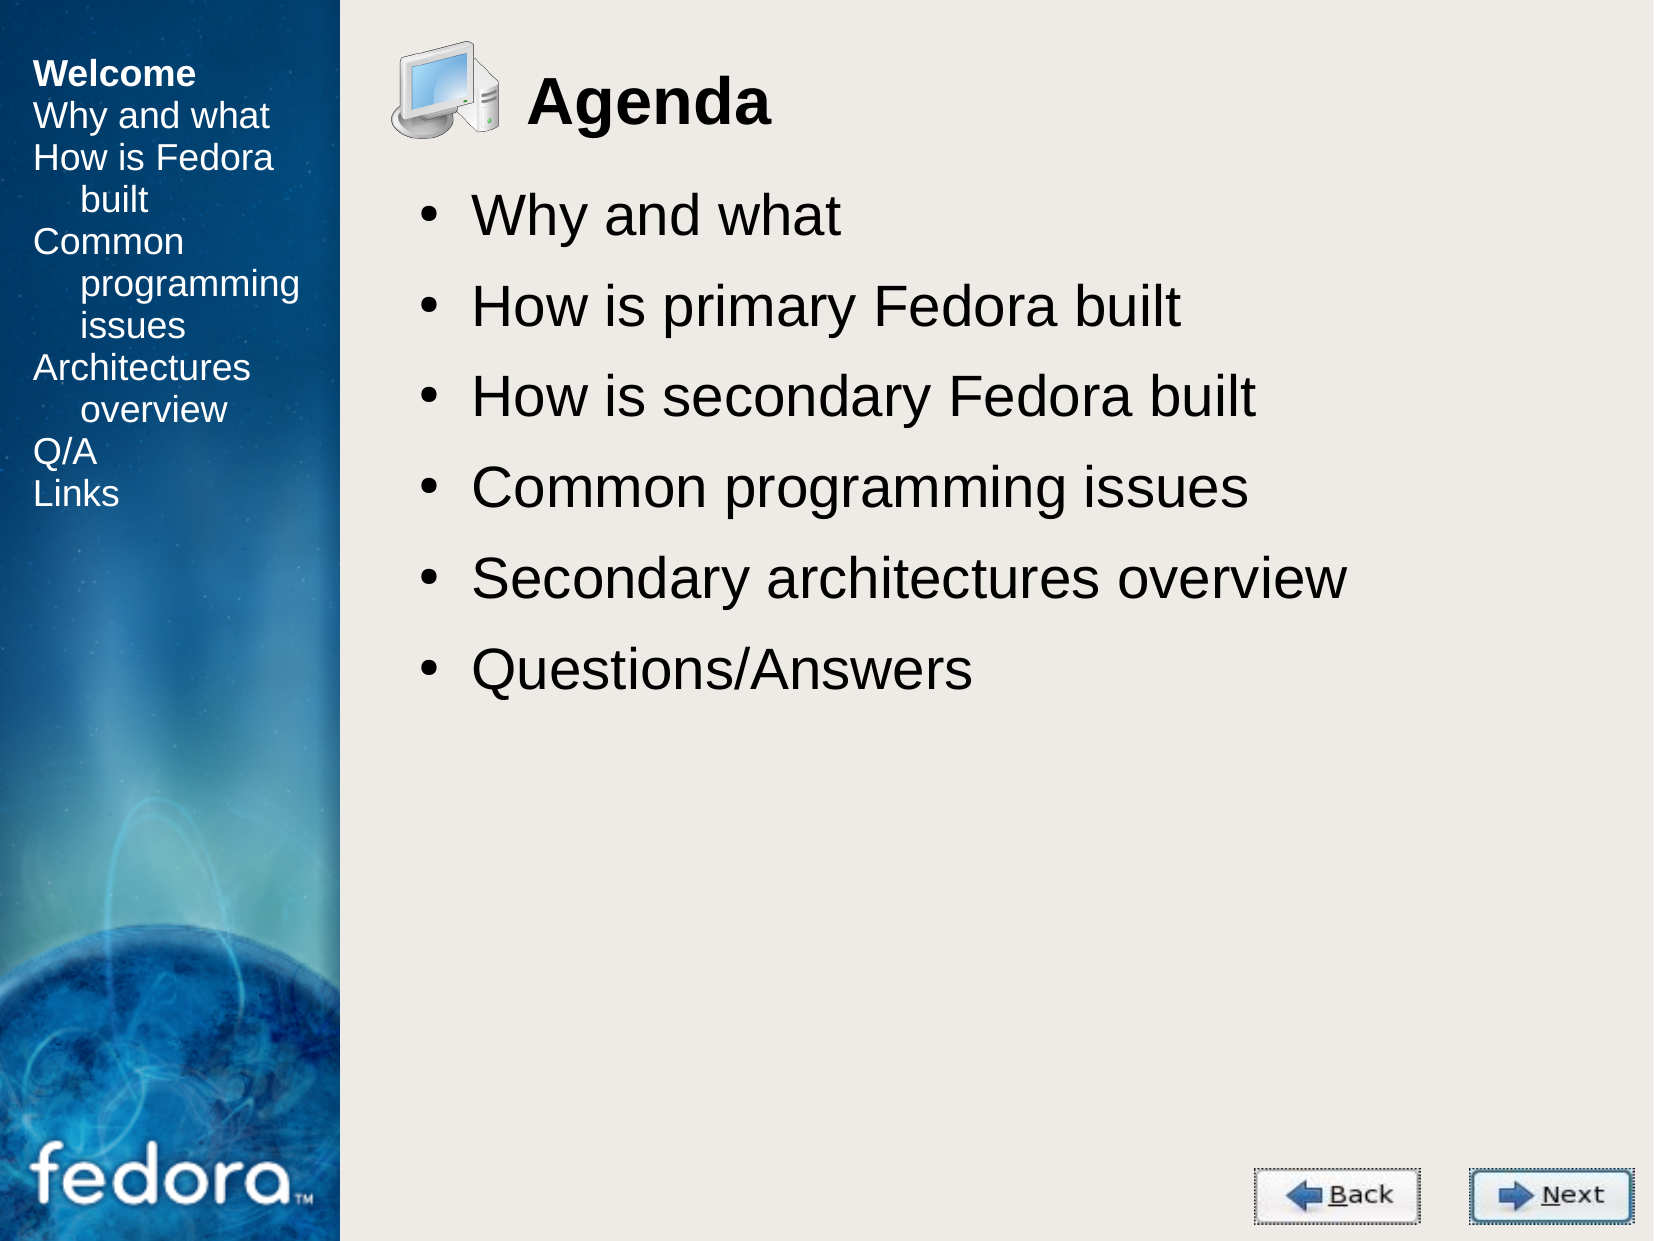

Welcome
Why and what
How is Fedora built
Common programming issues
Architectures overview
Q/A
Links
# Agenda
Agenda
Why and what
How is primary Fedora built
How is secondary Fedora built
Common programming issues
Secondary architectures overview
Questions/Answers